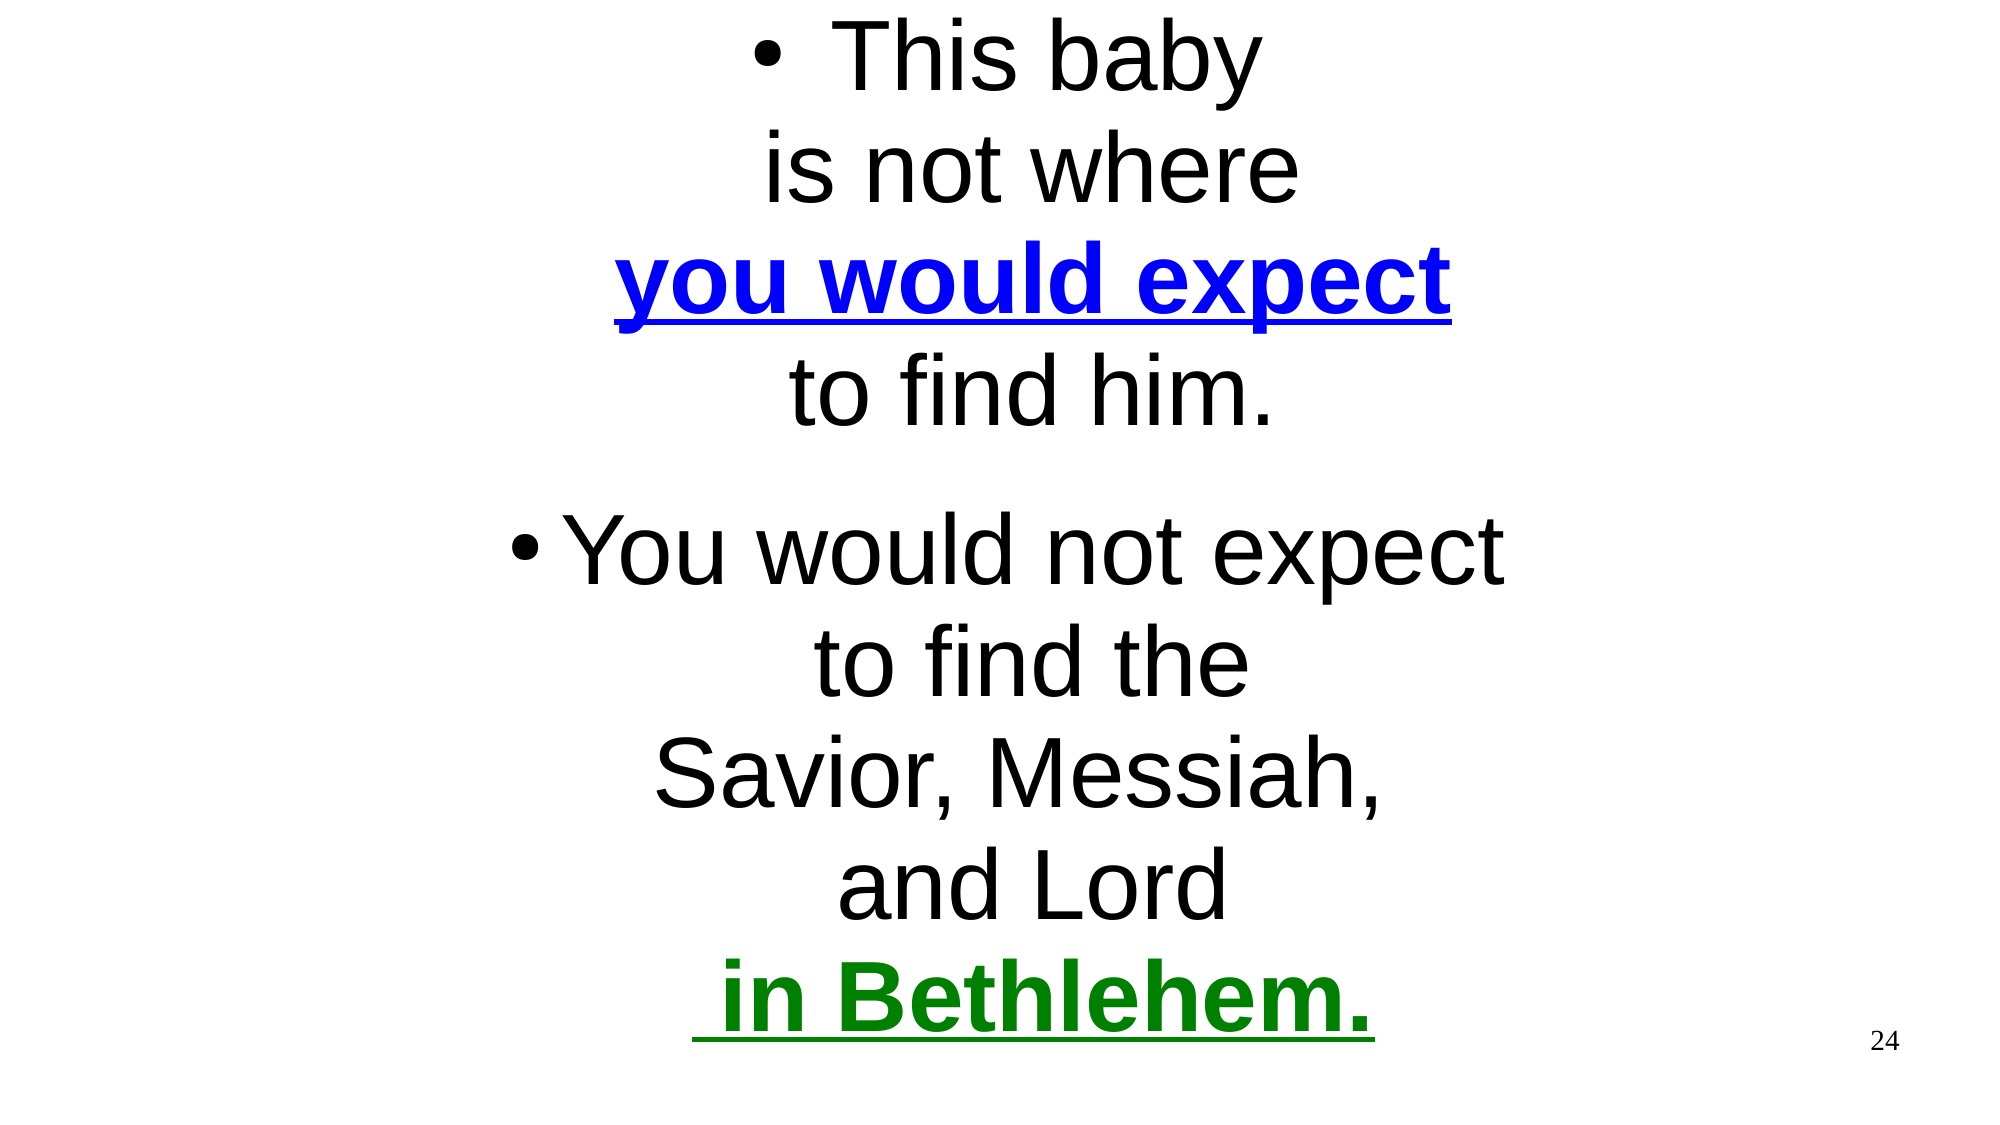

# This baby is not where you would expect to find him.
You would not expect
 to find the
Savior, Messiah,
and Lord
 in Bethlehem.
24